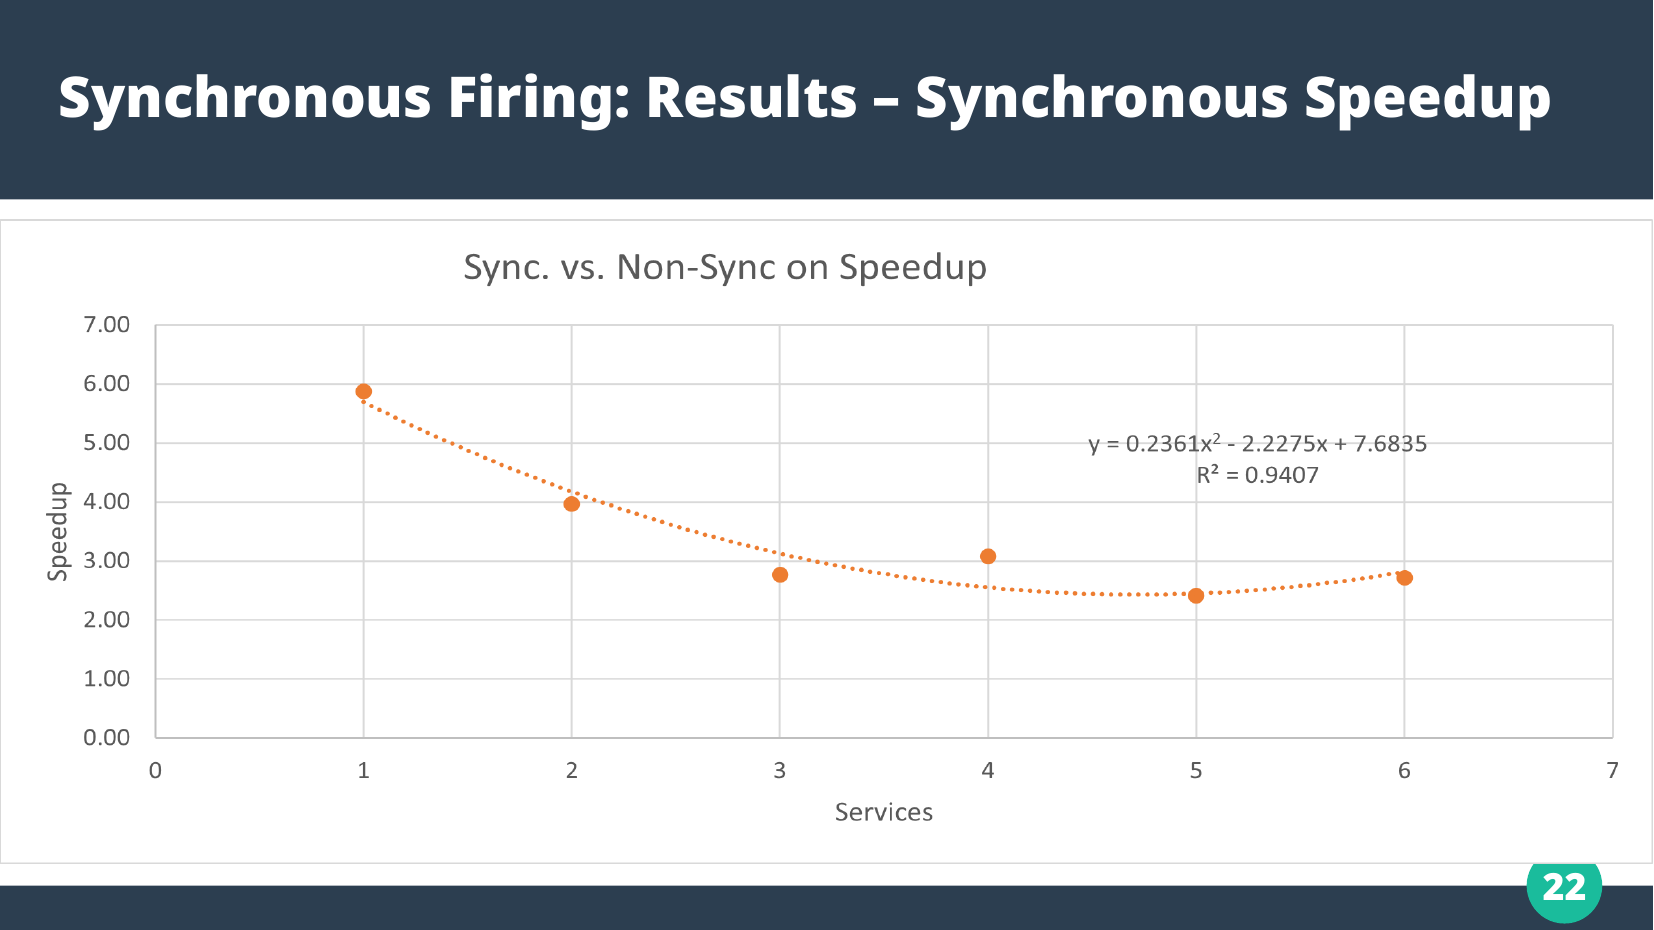

# Synchronous Firing: Results – Synchronous Speedup